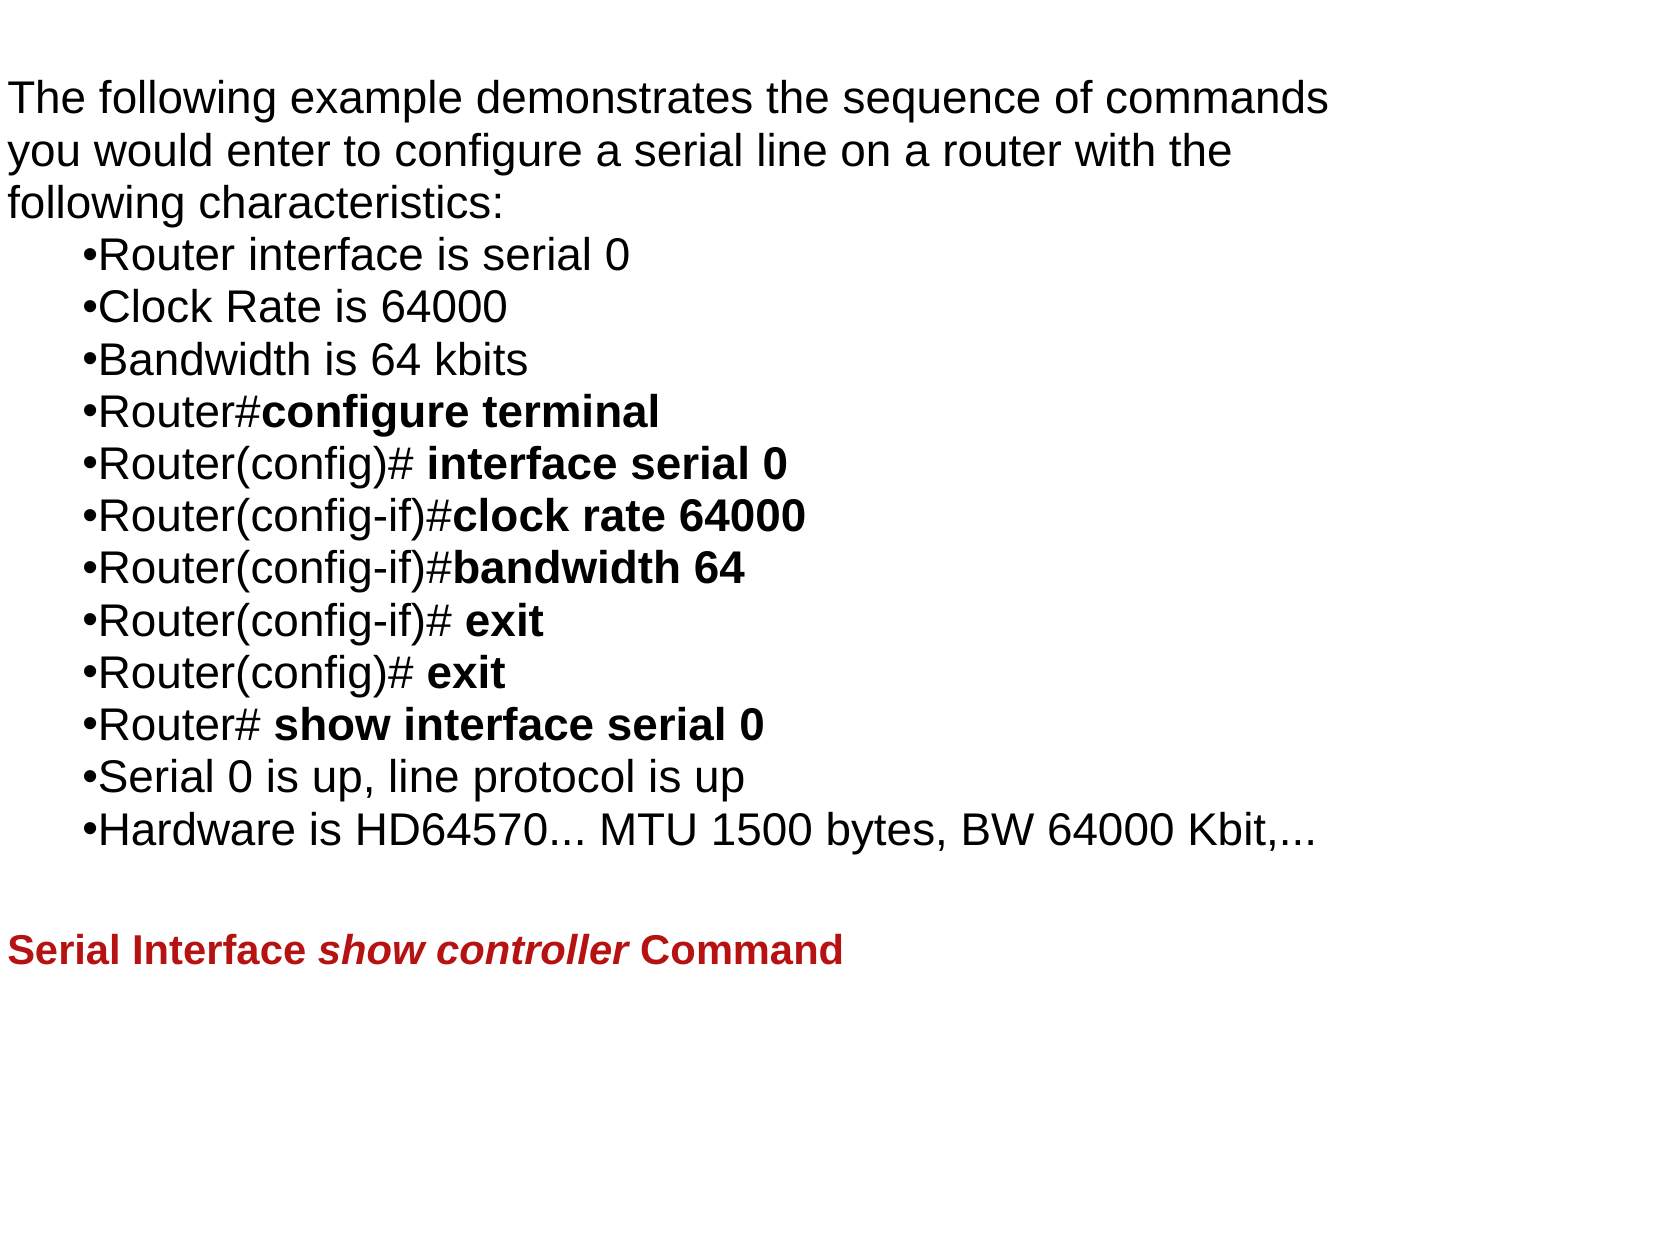

The following example demonstrates the sequence of commands you would enter to configure a serial line on a router with the following characteristics:
Router interface is serial 0
Clock Rate is 64000
Bandwidth is 64 kbits
Router#configure terminal
Router(config)# interface serial 0
Router(config-if)#clock rate 64000
Router(config-if)#bandwidth 64
Router(config-if)# exit
Router(config)# exit
Router# show interface serial 0
Serial 0 is up, line protocol is up
Hardware is HD64570... MTU 1500 bytes, BW 64000 Kbit,...
Serial Interface show controller Command